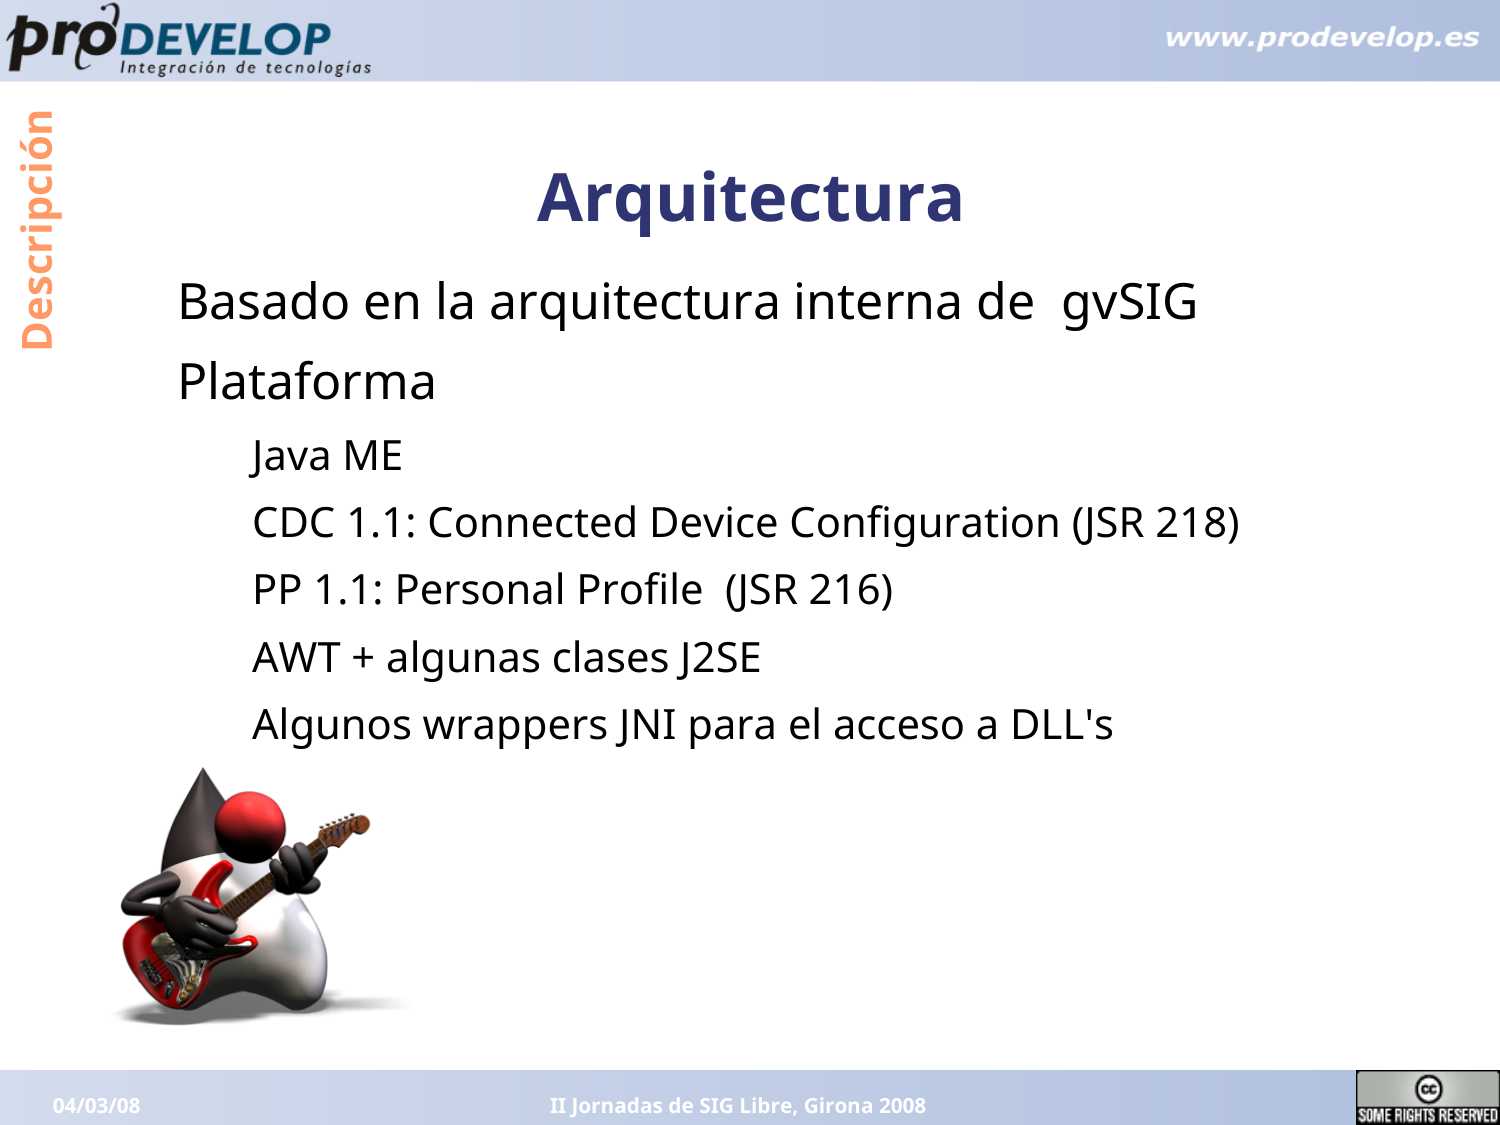

# Arquitectura
Descripción
Basado en la arquitectura interna de gvSIG
Plataforma
Java ME
CDC 1.1: Connected Device Configuration (JSR 218)
PP 1.1: Personal Profile (JSR 216)
AWT + algunas clases J2SE
Algunos wrappers JNI para el acceso a DLL's
25/10/2006
11
Plan Difusión Interna gvSIG v. 2.0